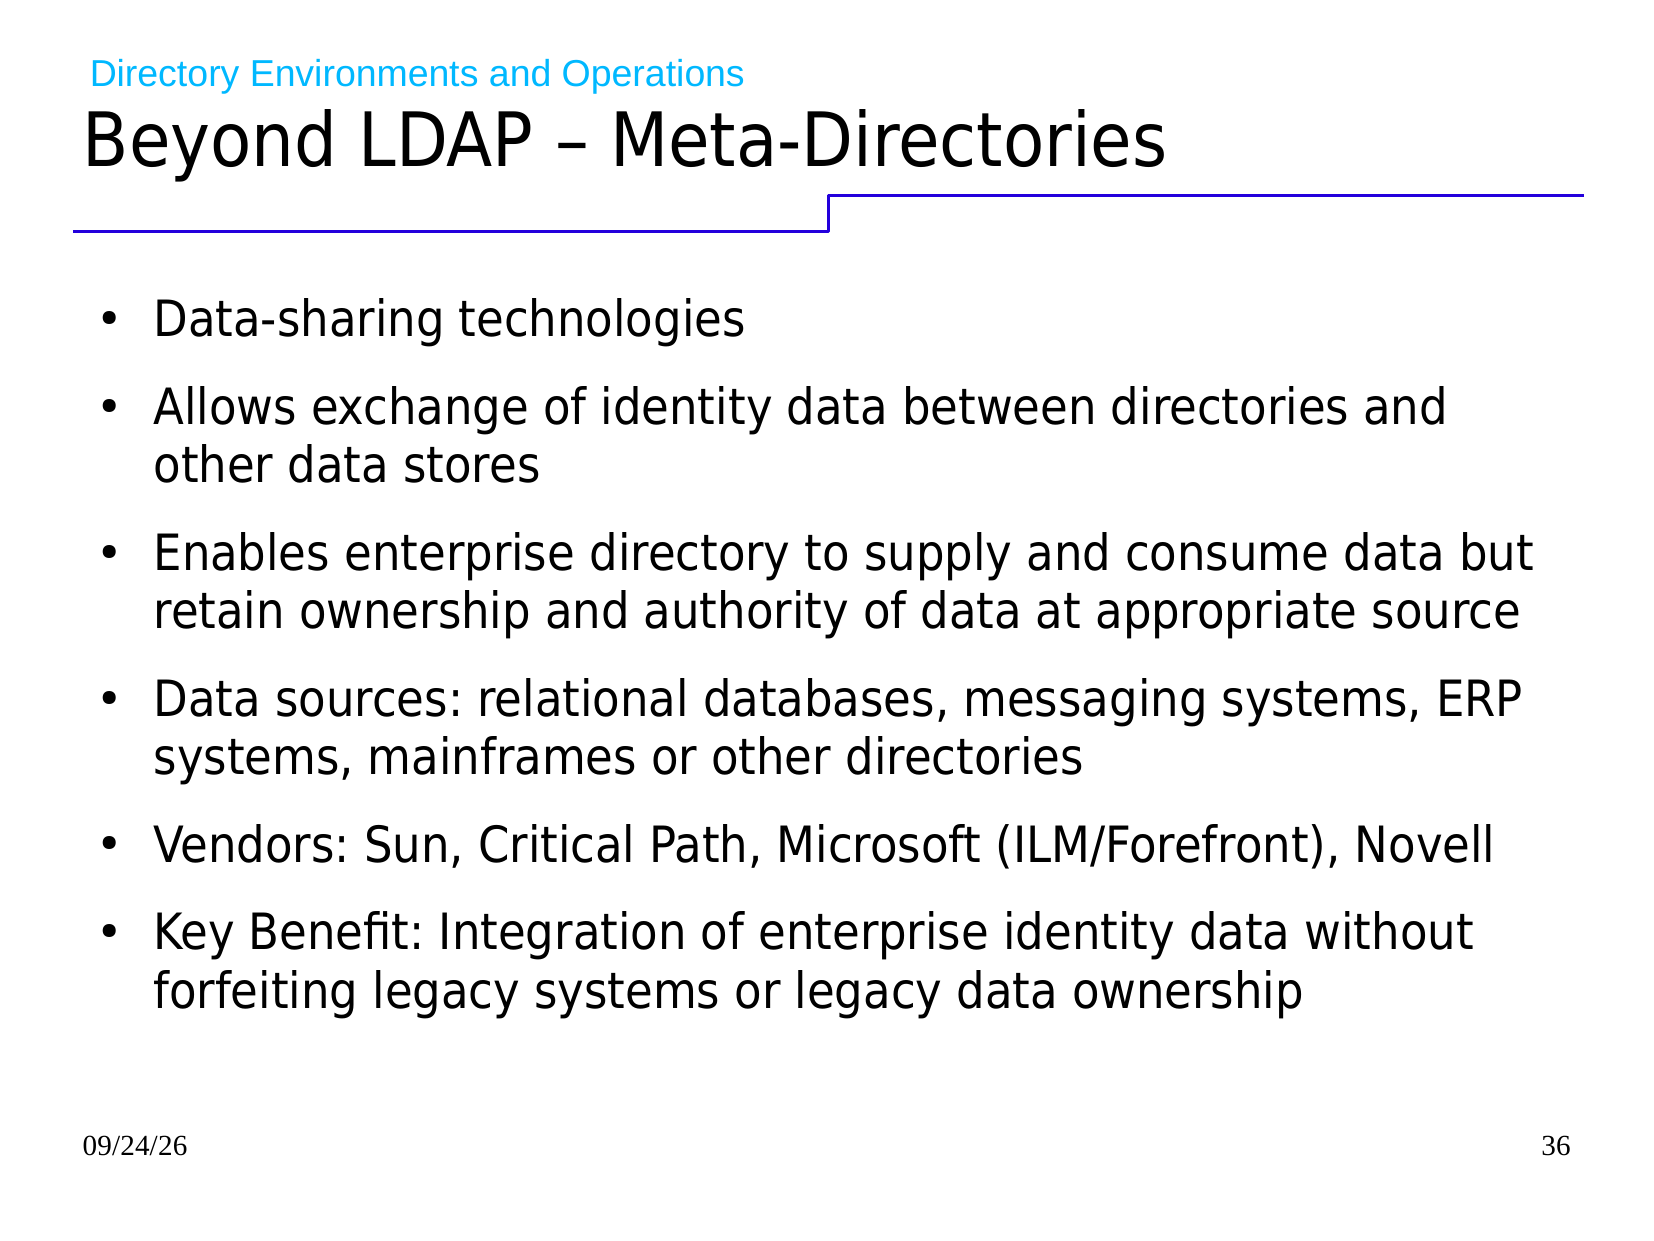

Directory Environments and Operations
# Beyond LDAP – Meta-Directories
Data-sharing technologies
Allows exchange of identity data between directories and other data stores
Enables enterprise directory to supply and consume data but retain ownership and authority of data at appropriate source
Data sources: relational databases, messaging systems, ERP systems, mainframes or other directories
Vendors: Sun, Critical Path, Microsoft (ILM/Forefront), Novell
Key Benefit: Integration of enterprise identity data without forfeiting legacy systems or legacy data ownership
36